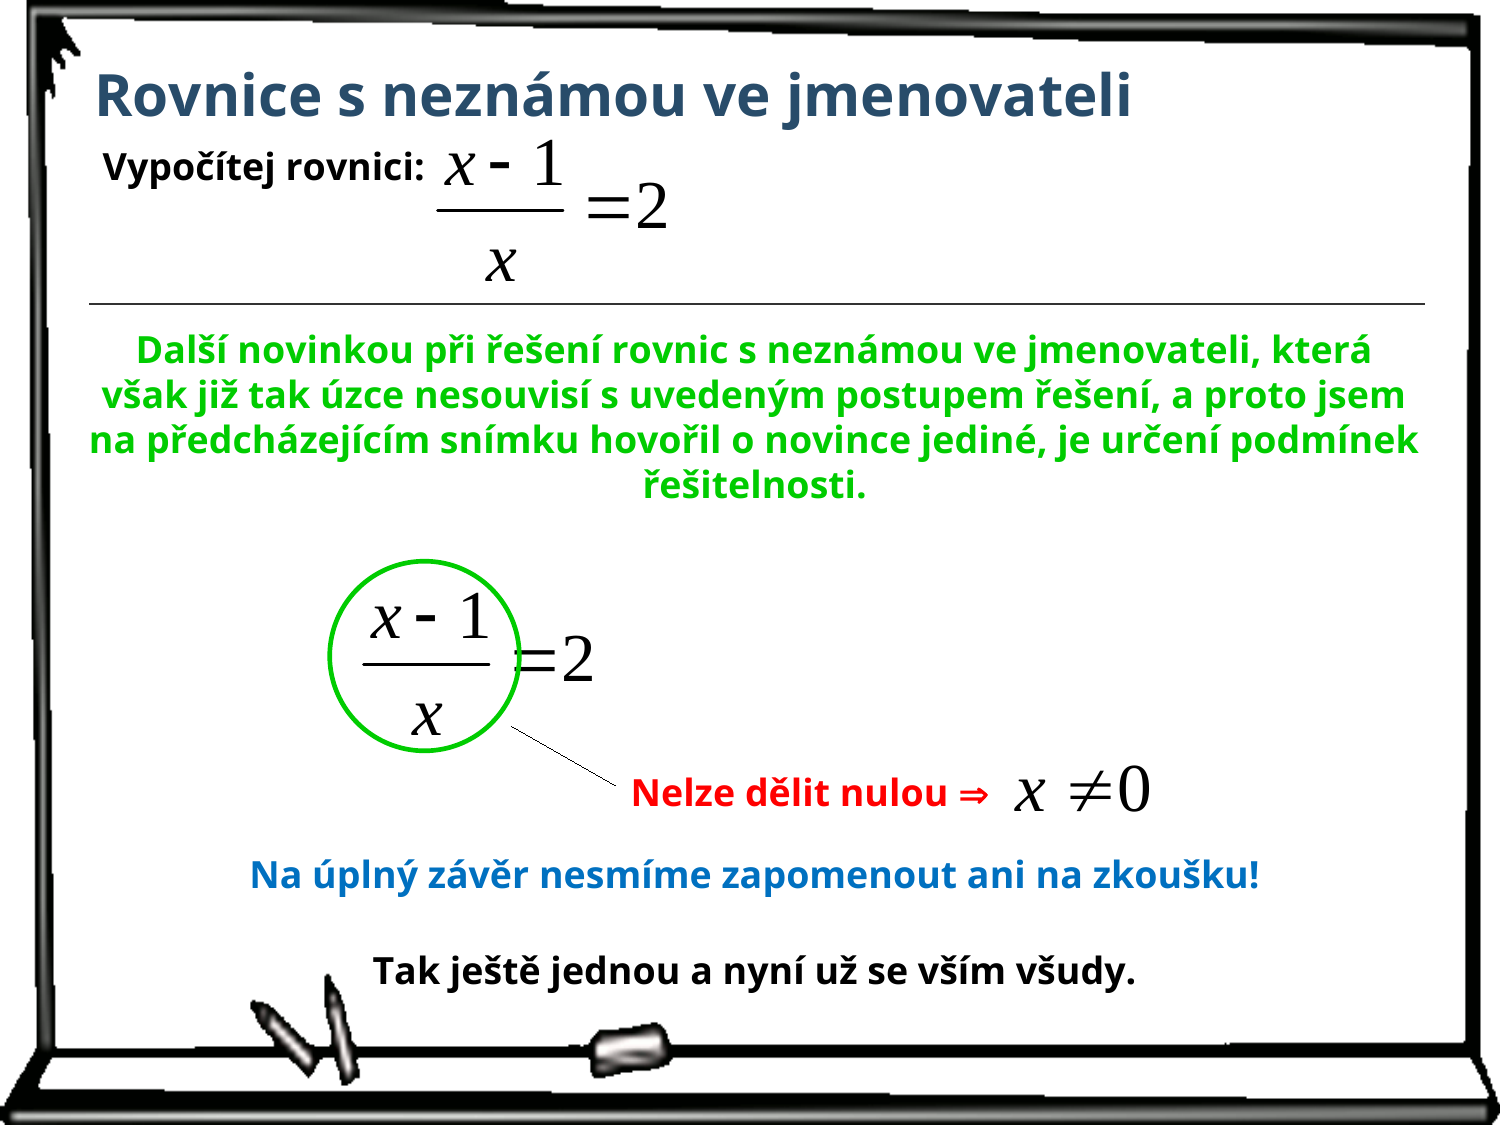

Rovnice s neznámou ve jmenovateli
Vypočítej rovnici:
Další novinkou při řešení rovnic s neznámou ve jmenovateli, která však již tak úzce nesouvisí s uvedeným postupem řešení, a proto jsem na předcházejícím snímku hovořil o novince jediné, je určení podmínek řešitelnosti.
Nelze dělit nulou 
Na úplný závěr nesmíme zapomenout ani na zkoušku!
Tak ještě jednou a nyní už se vším všudy.